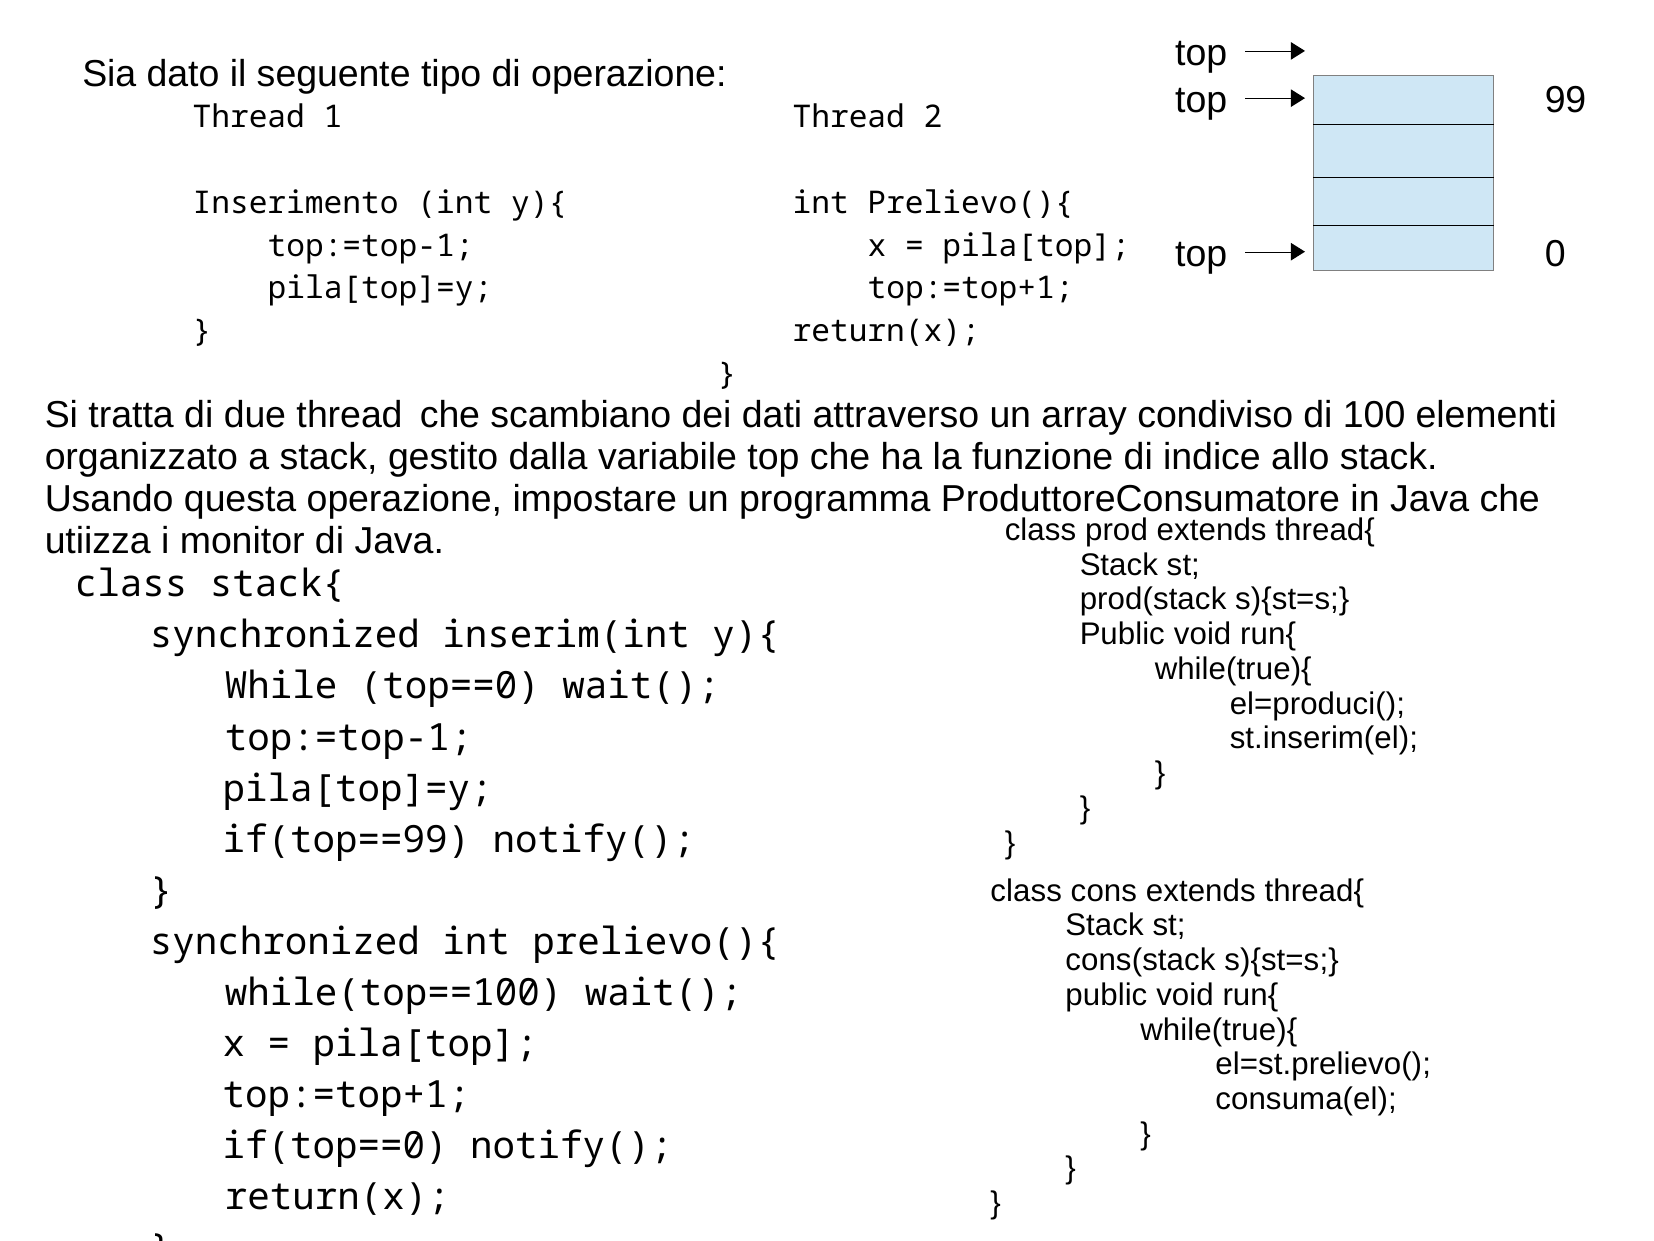

top
Sia dato il seguente tipo di operazione:
Thread 1						Thread 2
Inserimento (int y){			int Prelievo(){
 	top:=top-1;						x = pila[top];
 	pila[top]=y;				 	top:=top+1;
}							 	return(x);
							}
Si tratta di due thread	che scambiano dei dati attraverso un array condiviso di 100 elementi organizzato a stack, gestito dalla variabile top che ha la funzione di indice allo stack.
Usando questa operazione, impostare un programma ProduttoreConsumatore in Java che utiizza i monitor di Java.
top
99
top
0
class prod extends thread{
	Stack st;
	prod(stack s){st=s;}
	Public void run{
		while(true){
			el=produci();
			st.inserim(el);
		}
	}
}
class stack{
	synchronized inserim(int y){
		While (top==0) wait();
		top:=top-1;
pila[top]=y;
if(top==99) notify();
	}
	synchronized int prelievo(){
		while(top==100) wait();
x = pila[top];
top:=top+1;
if(top==0) notify();
		return(x);
	}
}
class cons extends thread{
	Stack st;
	cons(stack s){st=s;}
	public void run{
		while(true){
			el=st.prelievo();
			consuma(el);
		}
	}
}